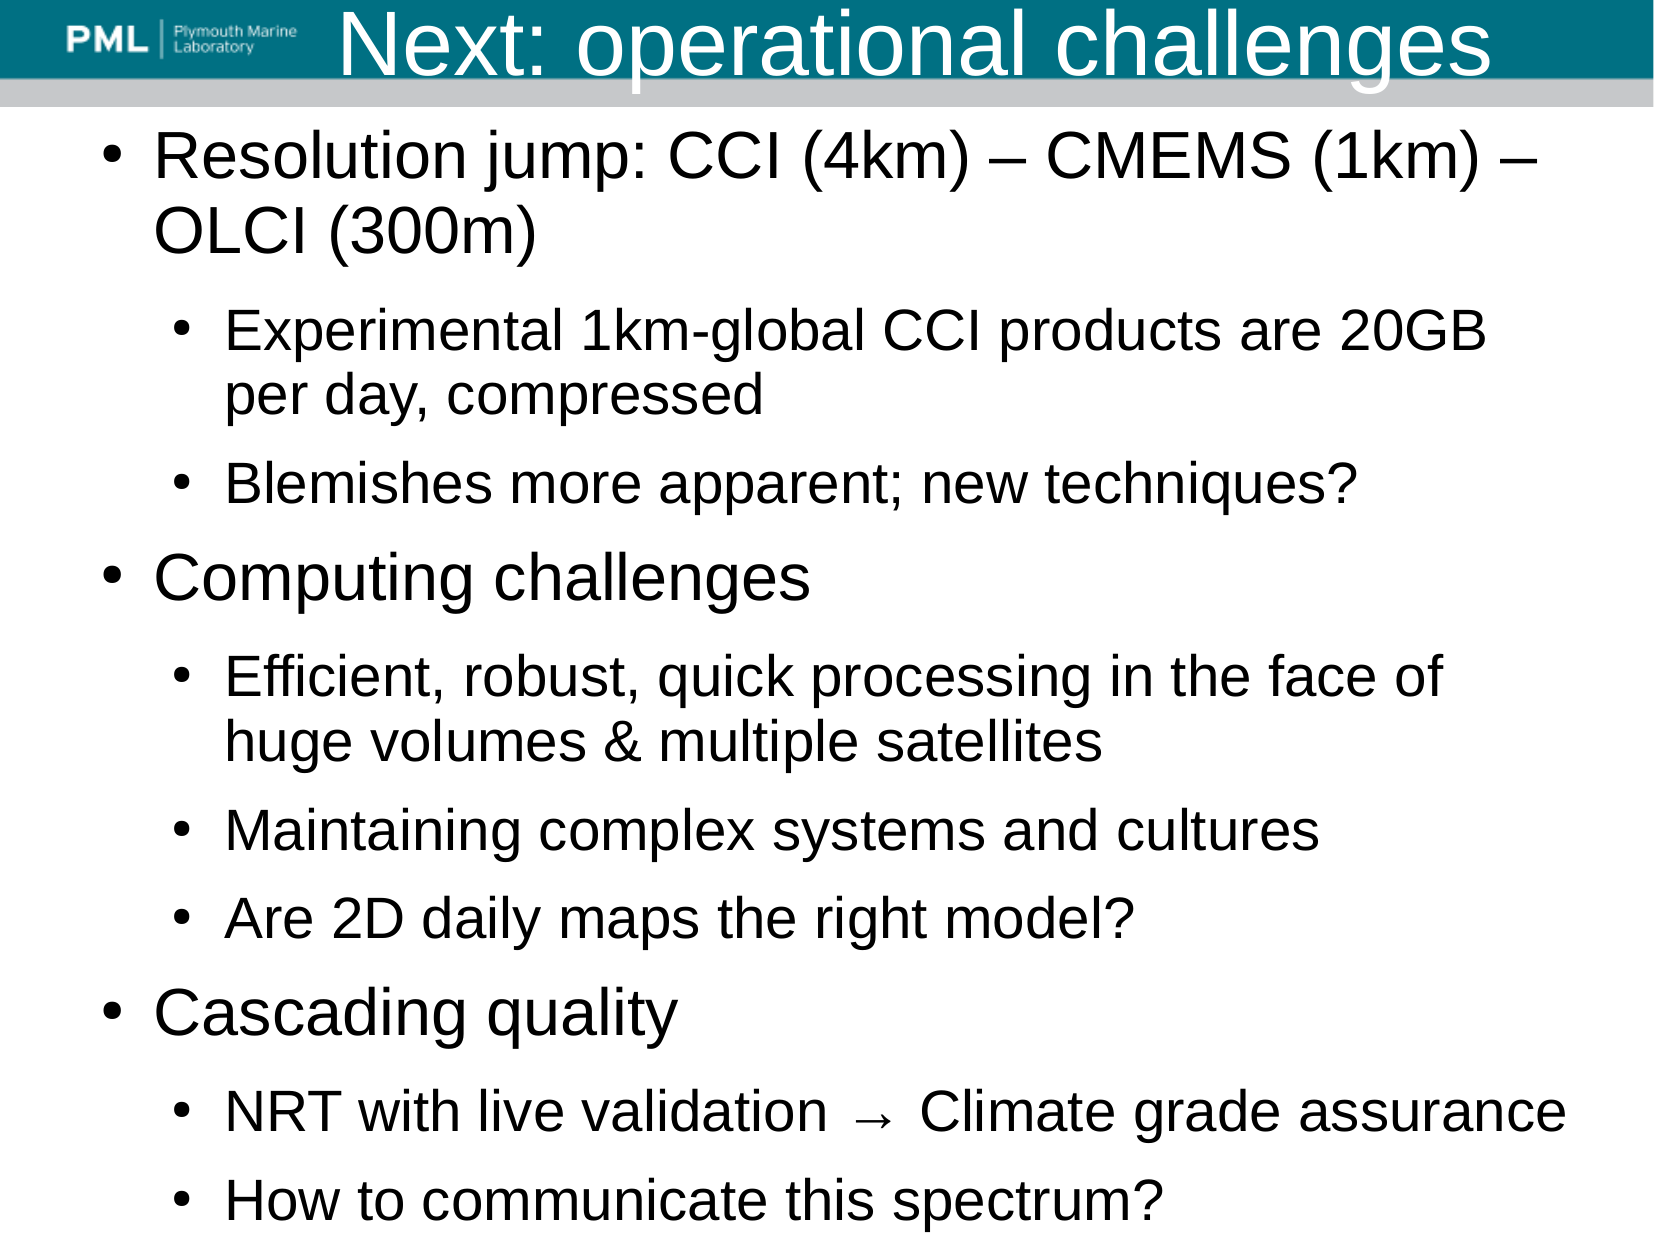

# Next: operational challenges
Resolution jump: CCI (4km) – CMEMS (1km) – OLCI (300m)
Experimental 1km-global CCI products are 20GB per day, compressed
Blemishes more apparent; new techniques?
Computing challenges
Efficient, robust, quick processing in the face of huge volumes & multiple satellites
Maintaining complex systems and cultures
Are 2D daily maps the right model?
Cascading quality
NRT with live validation → Climate grade assurance
How to communicate this spectrum?